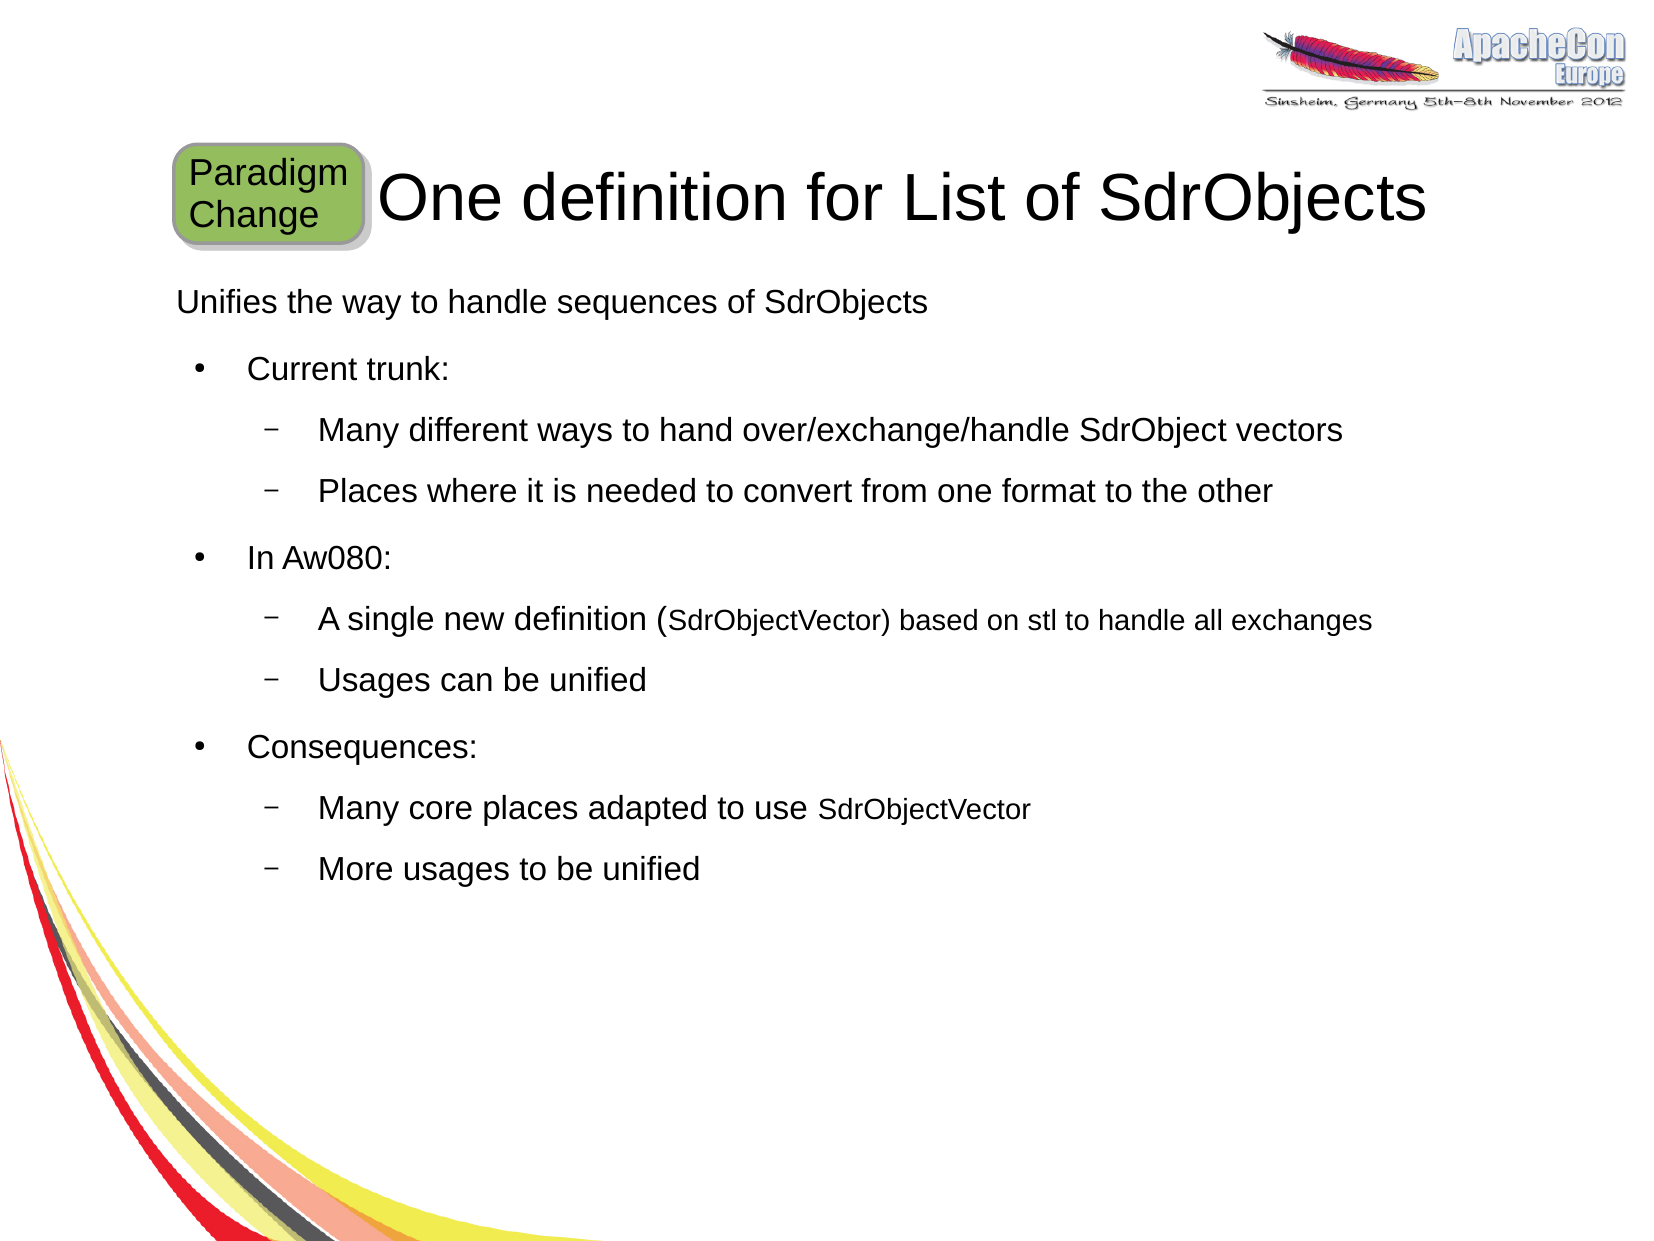

Paradigm
Change
# One definition for List of SdrObjects
Unifies the way to handle sequences of SdrObjects
Current trunk:
Many different ways to hand over/exchange/handle SdrObject vectors
Places where it is needed to convert from one format to the other
In Aw080:
A single new definition (SdrObjectVector) based on stl to handle all exchanges
Usages can be unified
Consequences:
Many core places adapted to use SdrObjectVector
More usages to be unified